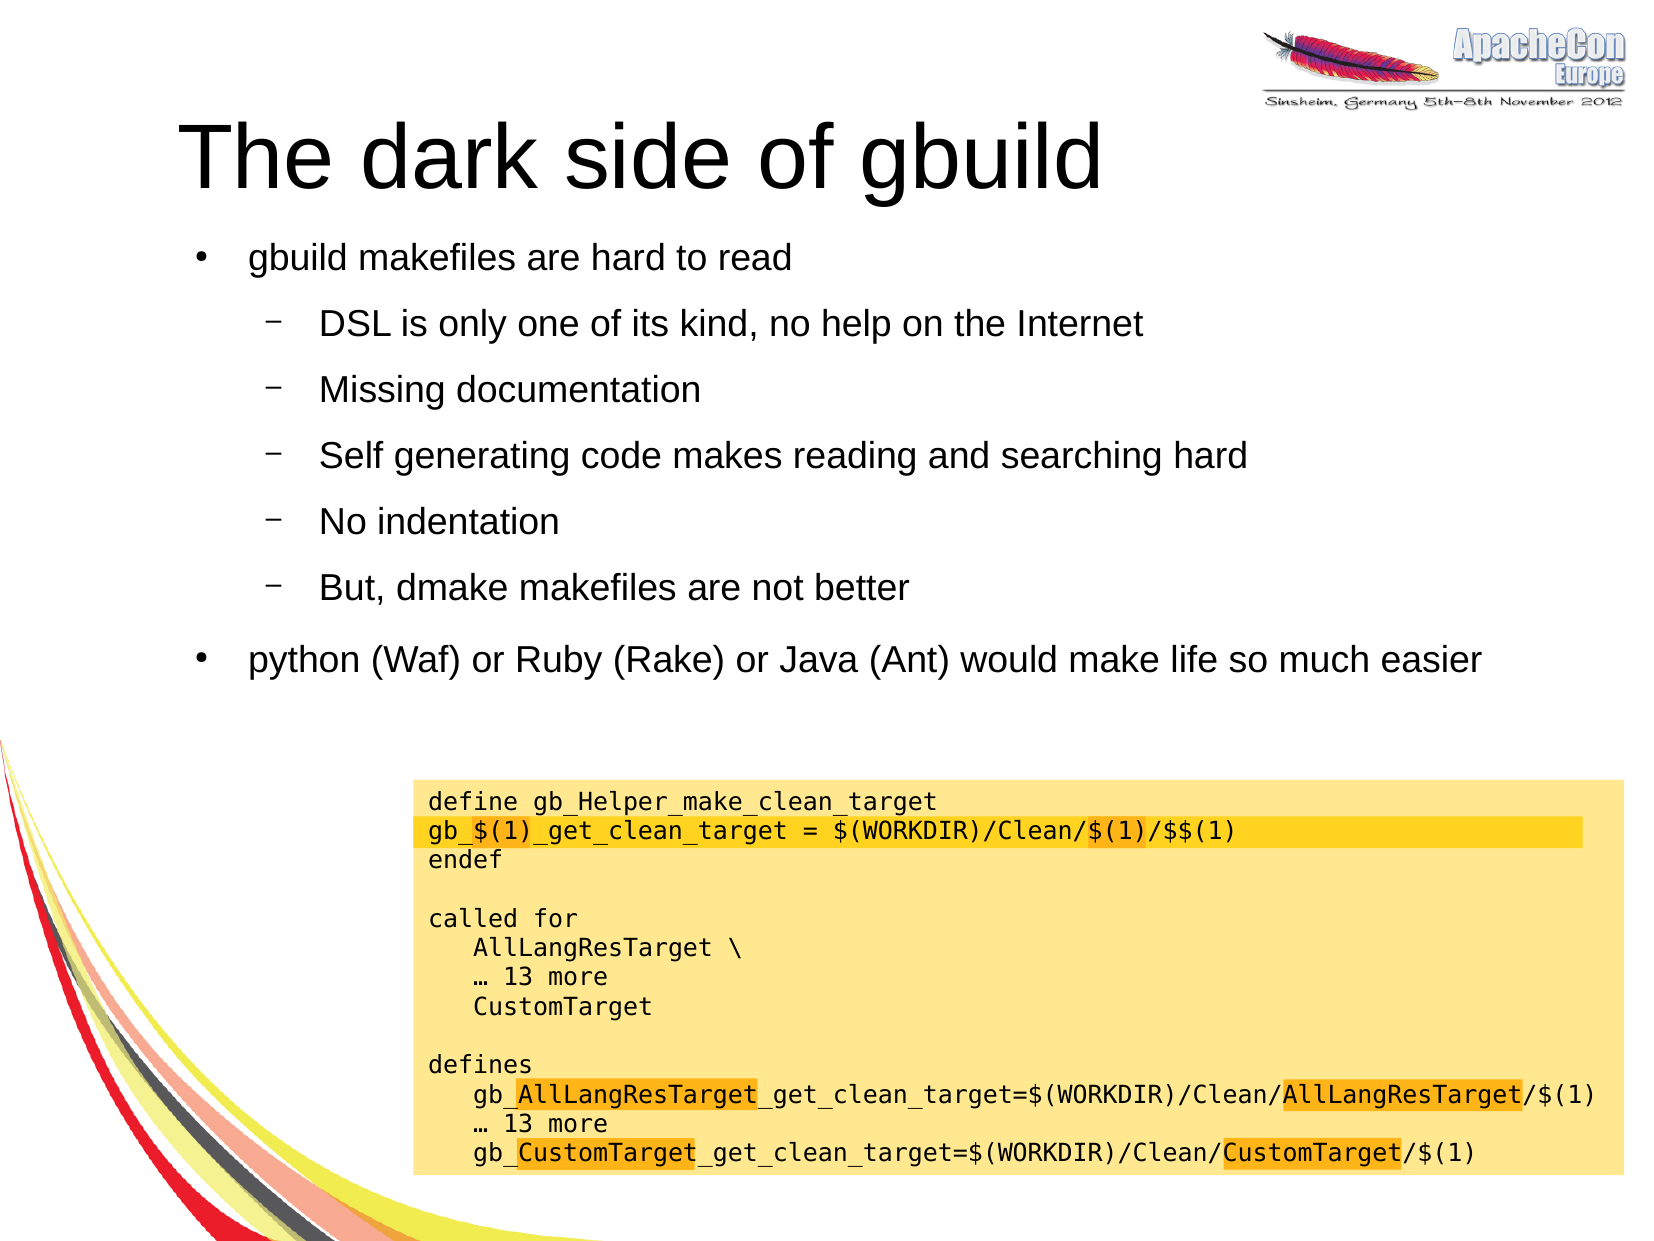

# The dark side of gbuild
gbuild makefiles are hard to read
DSL is only one of its kind, no help on the Internet
Missing documentation
Self generating code makes reading and searching hard
No indentation
But, dmake makefiles are not better
python (Waf) or Ruby (Rake) or Java (Ant) would make life so much easier
define gb_Helper_make_clean_target
gb_$(1)_get_clean_target = $(WORKDIR)/Clean/$(1)/$$(1)
endef
called for
 AllLangResTarget \
 … 13 more
 CustomTarget
defines
 gb_AllLangResTarget_get_clean_target=$(WORKDIR)/Clean/AllLangResTarget/$(1)
 … 13 more
 gb_CustomTarget_get_clean_target=$(WORKDIR)/Clean/CustomTarget/$(1)